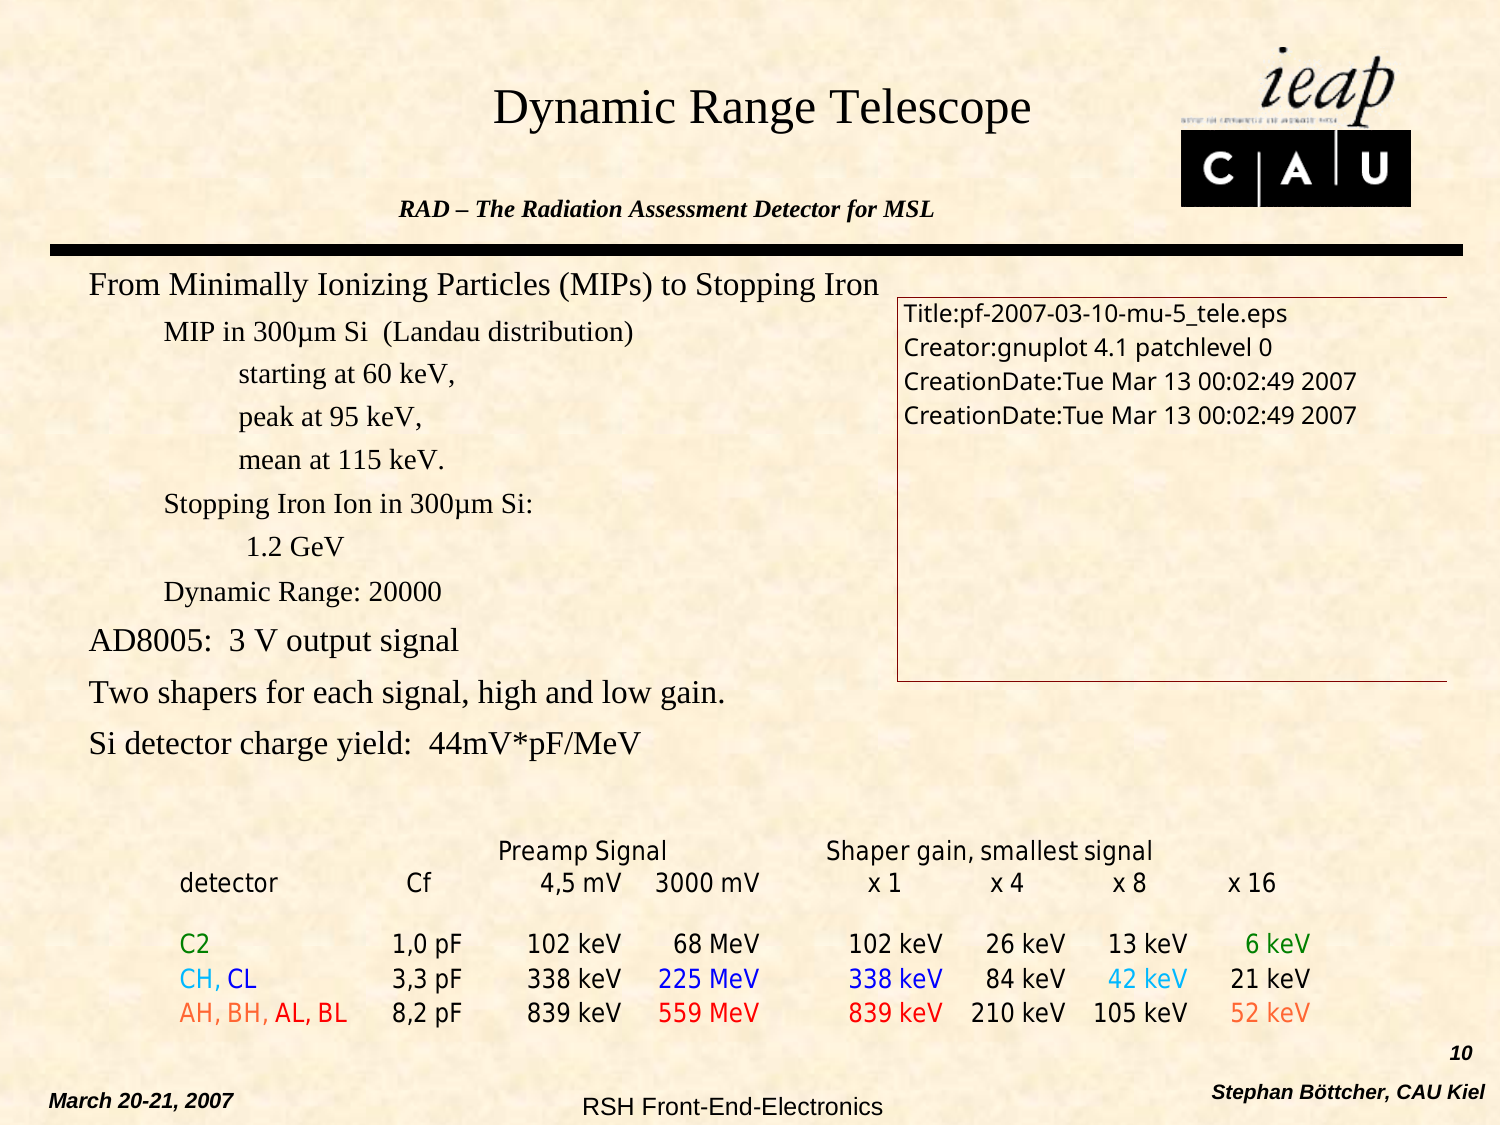

# Dynamic Range Telescope
From Minimally Ionizing Particles (MIPs) to Stopping Iron
MIP in 300µm Si (Landau distribution)
starting at 60 keV,
peak at 95 keV,
mean at 115 keV.
Stopping Iron Ion in 300µm Si:
 1.2 GeV
Dynamic Range: 20000
AD8005: 3 V output signal
Two shapers for each signal, high and low gain.
Si detector charge yield: 44mV*pF/MeV
10
March 20, 2007
RSH Front-End-Electronics